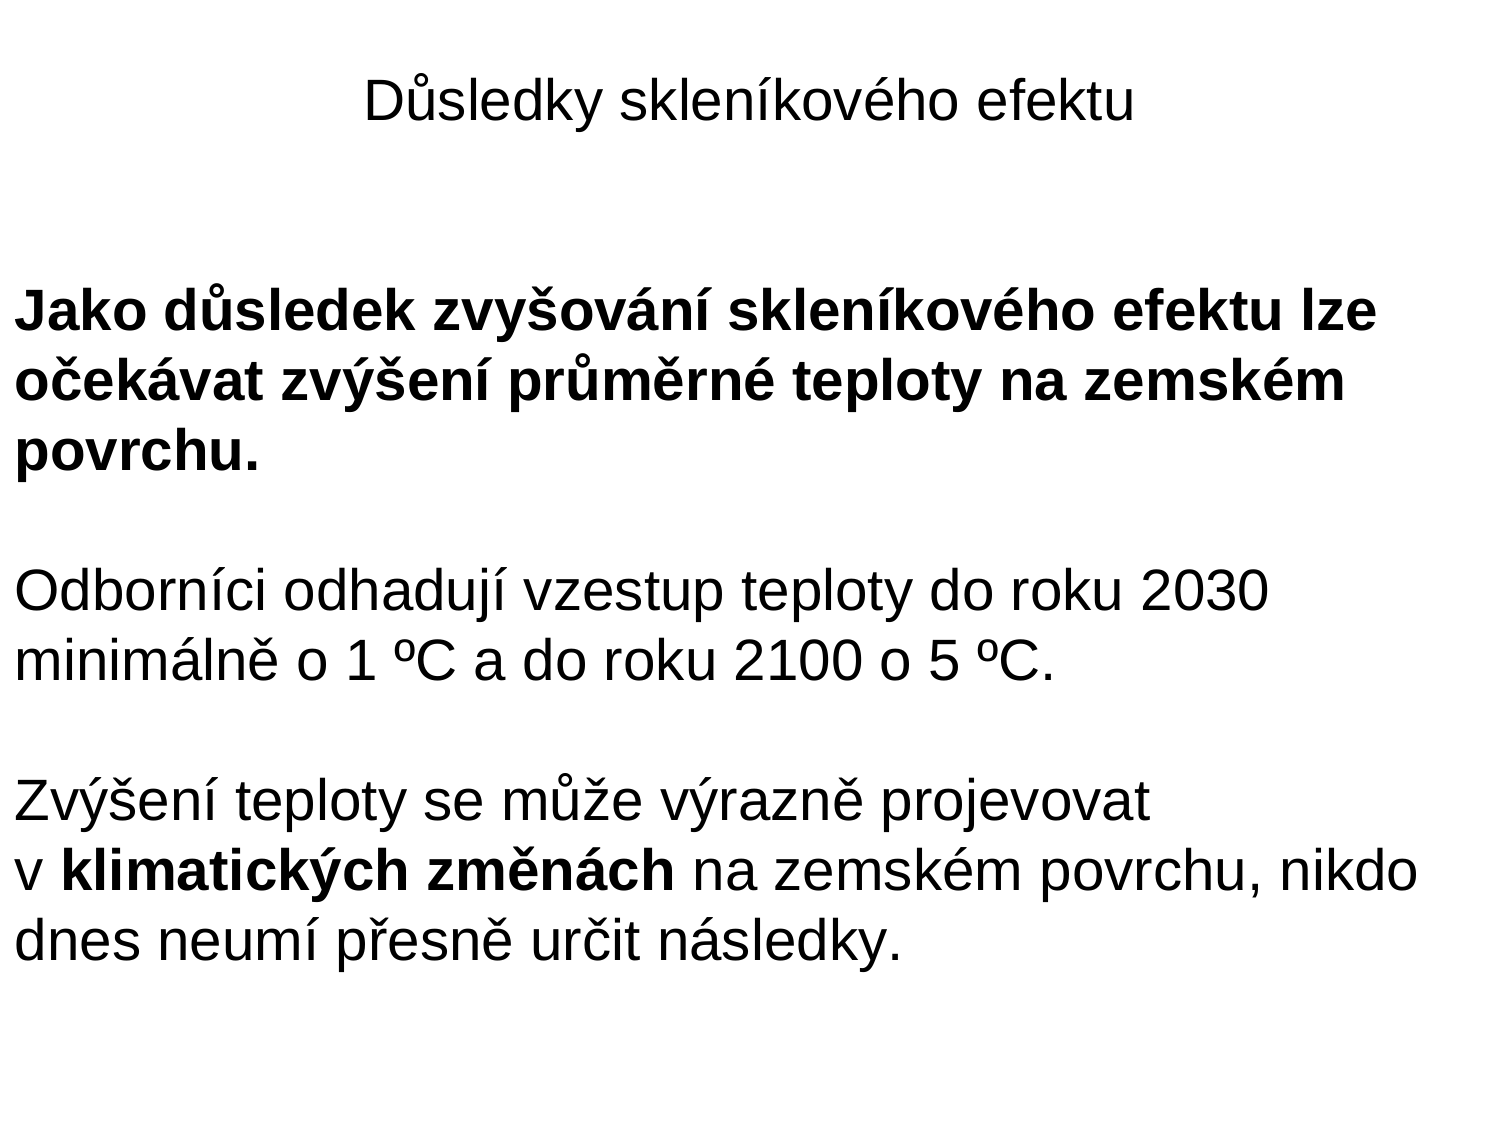

Důsledky skleníkového efektu
Jako důsledek zvyšování skleníkového efektu lze očekávat zvýšení průměrné teploty na zemském povrchu.
Odborníci odhadují vzestup teploty do roku 2030 minimálně o 1 ºC a do roku 2100 o 5 ºC.
Zvýšení teploty se může výrazně projevovat
v klimatických změnách na zemském povrchu, nikdo dnes neumí přesně určit následky.